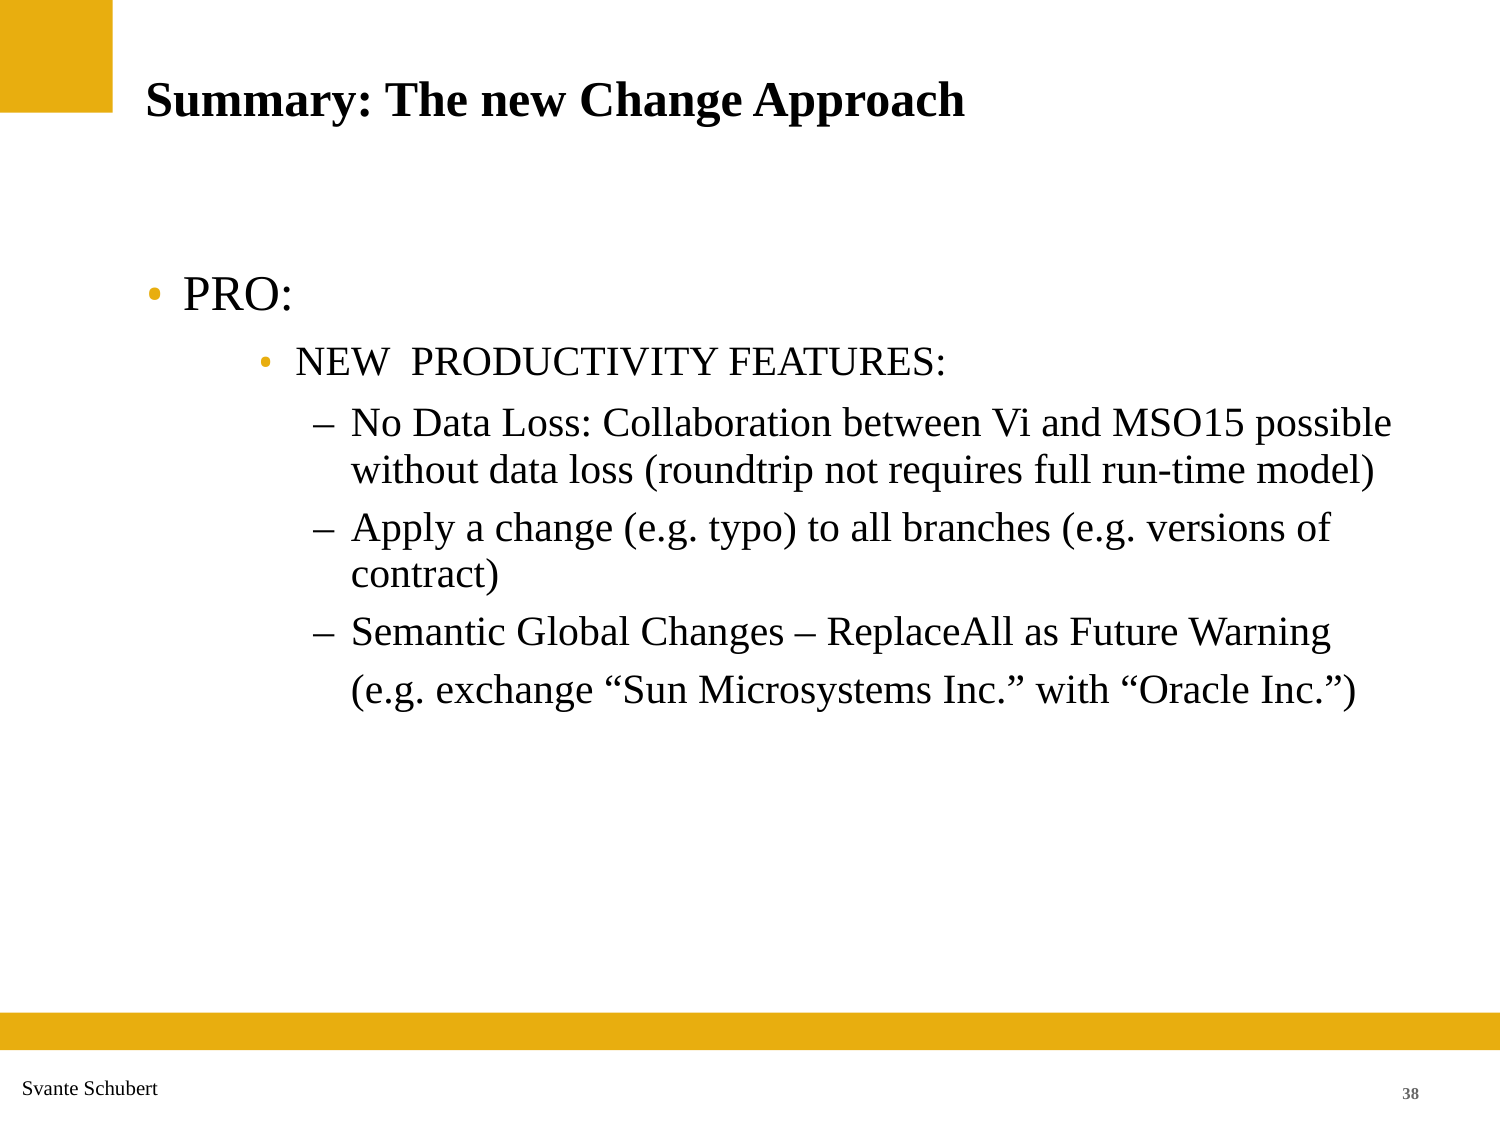

# Summary: The new Change Approach
PRO:
NEW PRODUCTIVITY FEATURES:
No Data Loss: Collaboration between Vi and MSO15 possible without data loss (roundtrip not requires full run-time model)
Apply a change (e.g. typo) to all branches (e.g. versions of contract)
Semantic Global Changes – ReplaceAll as Future Warning
(e.g. exchange “Sun Microsystems Inc.” with “Oracle Inc.”)
Svante Schubert